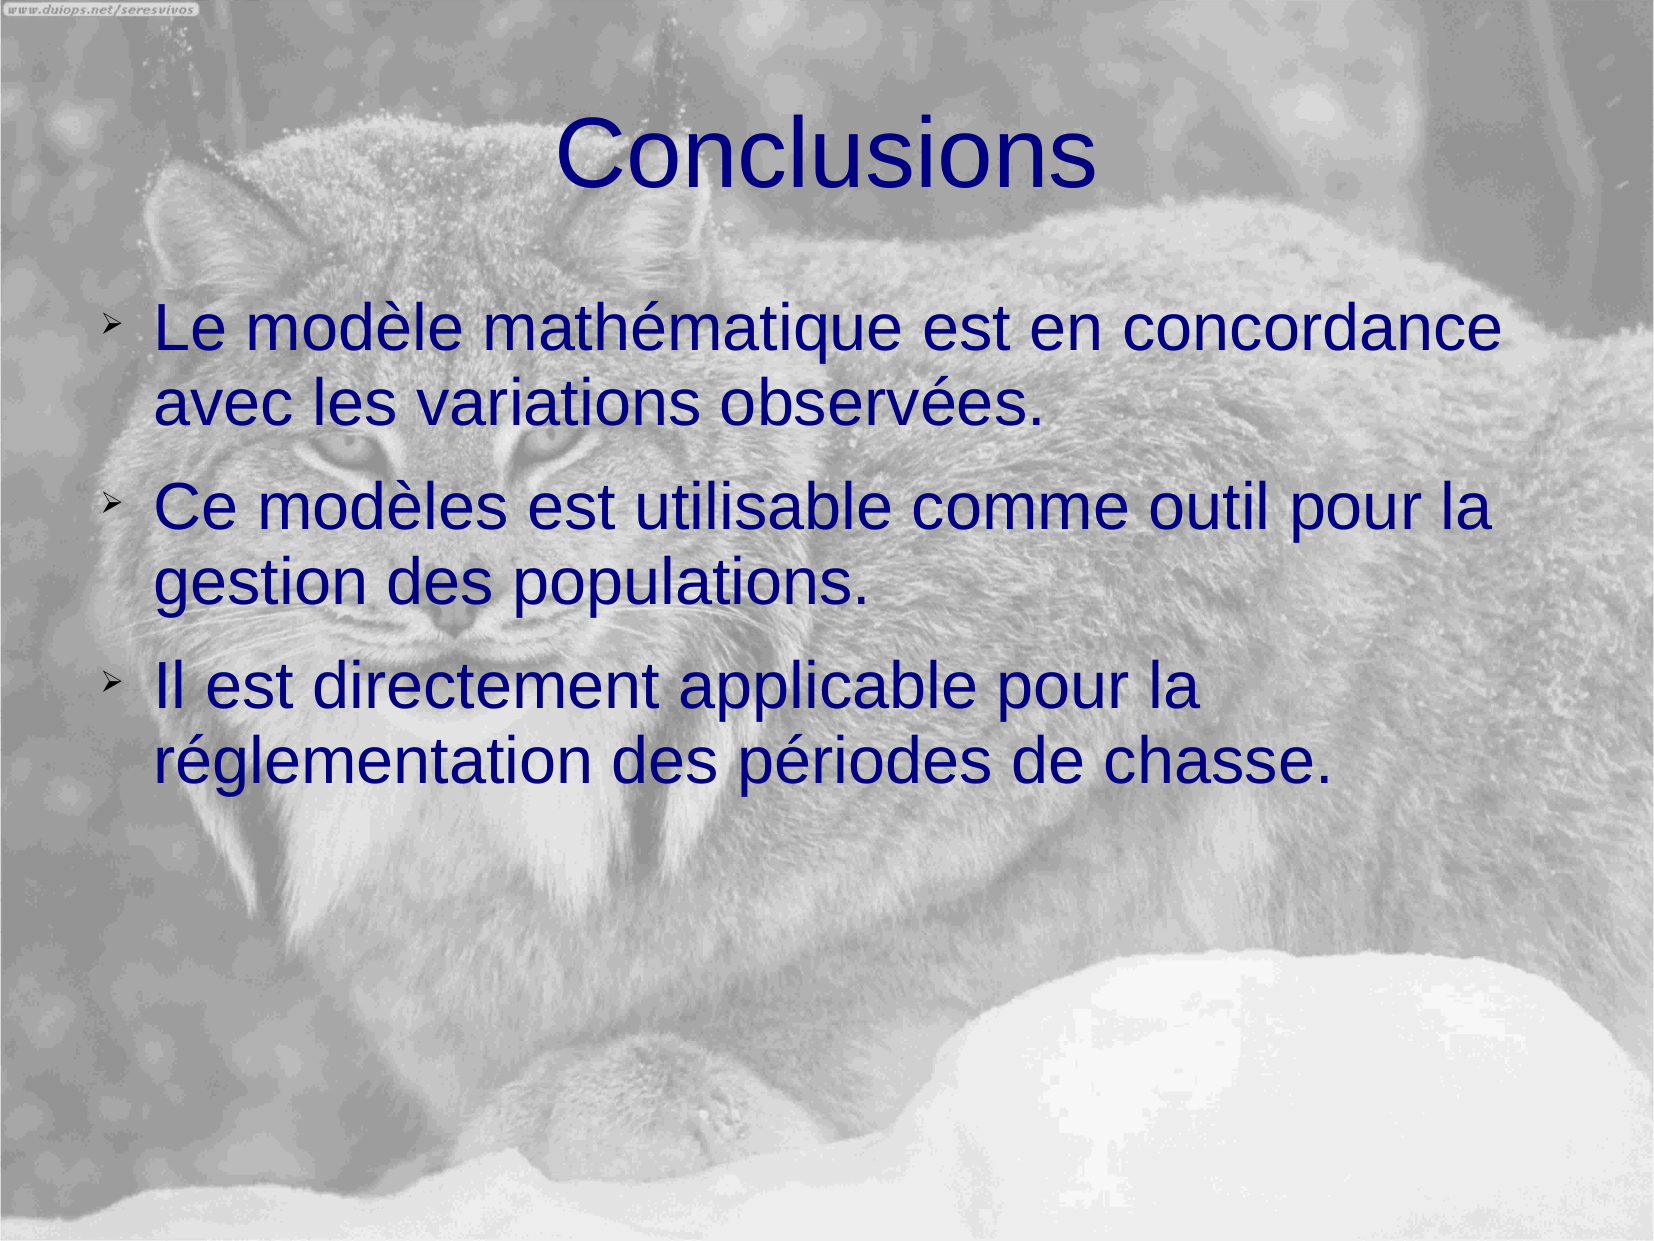

# Conclusions
Le modèle mathématique est en concordance avec les variations observées.
Ce modèles est utilisable comme outil pour la gestion des populations.
Il est directement applicable pour la réglementation des périodes de chasse.